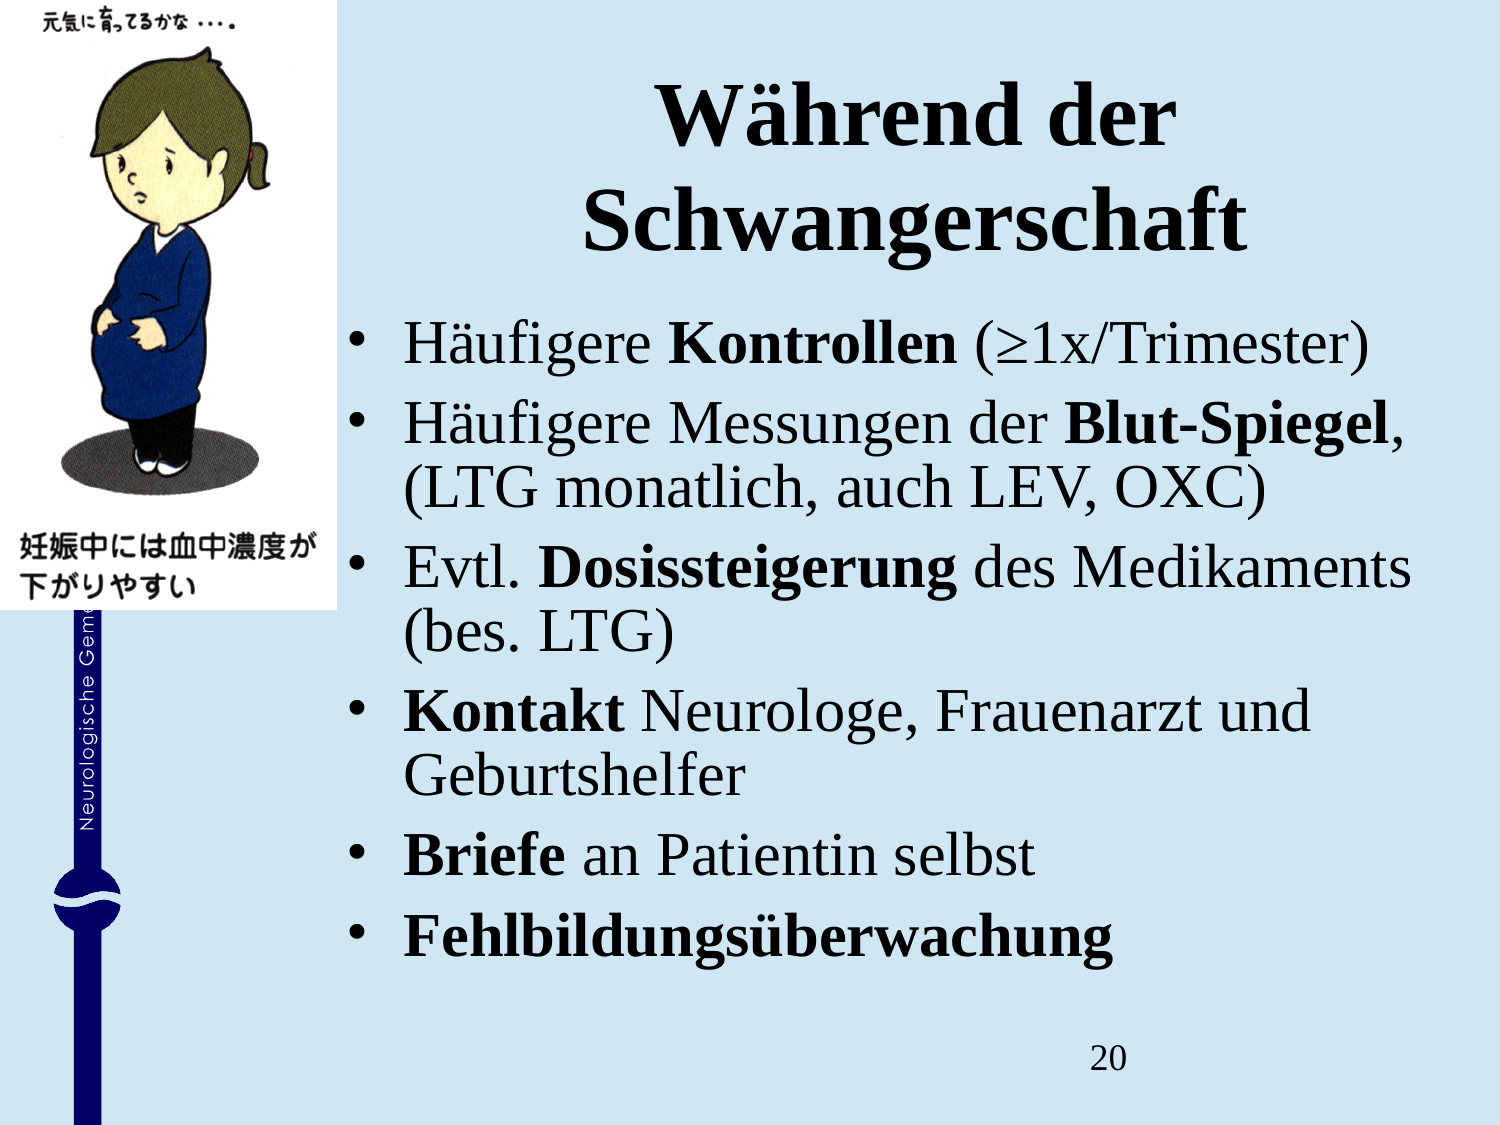

# Während der Schwangerschaft
Häufigere Kontrollen (≥1x/Trimester)
Häufigere Messungen der Blut-Spiegel, (LTG monatlich, auch LEV, OXC)
Evtl. Dosissteigerung des Medikaments (bes. LTG)
Kontakt Neurologe, Frauenarzt und Geburtshelfer
Briefe an Patientin selbst
Fehlbildungsüberwachung